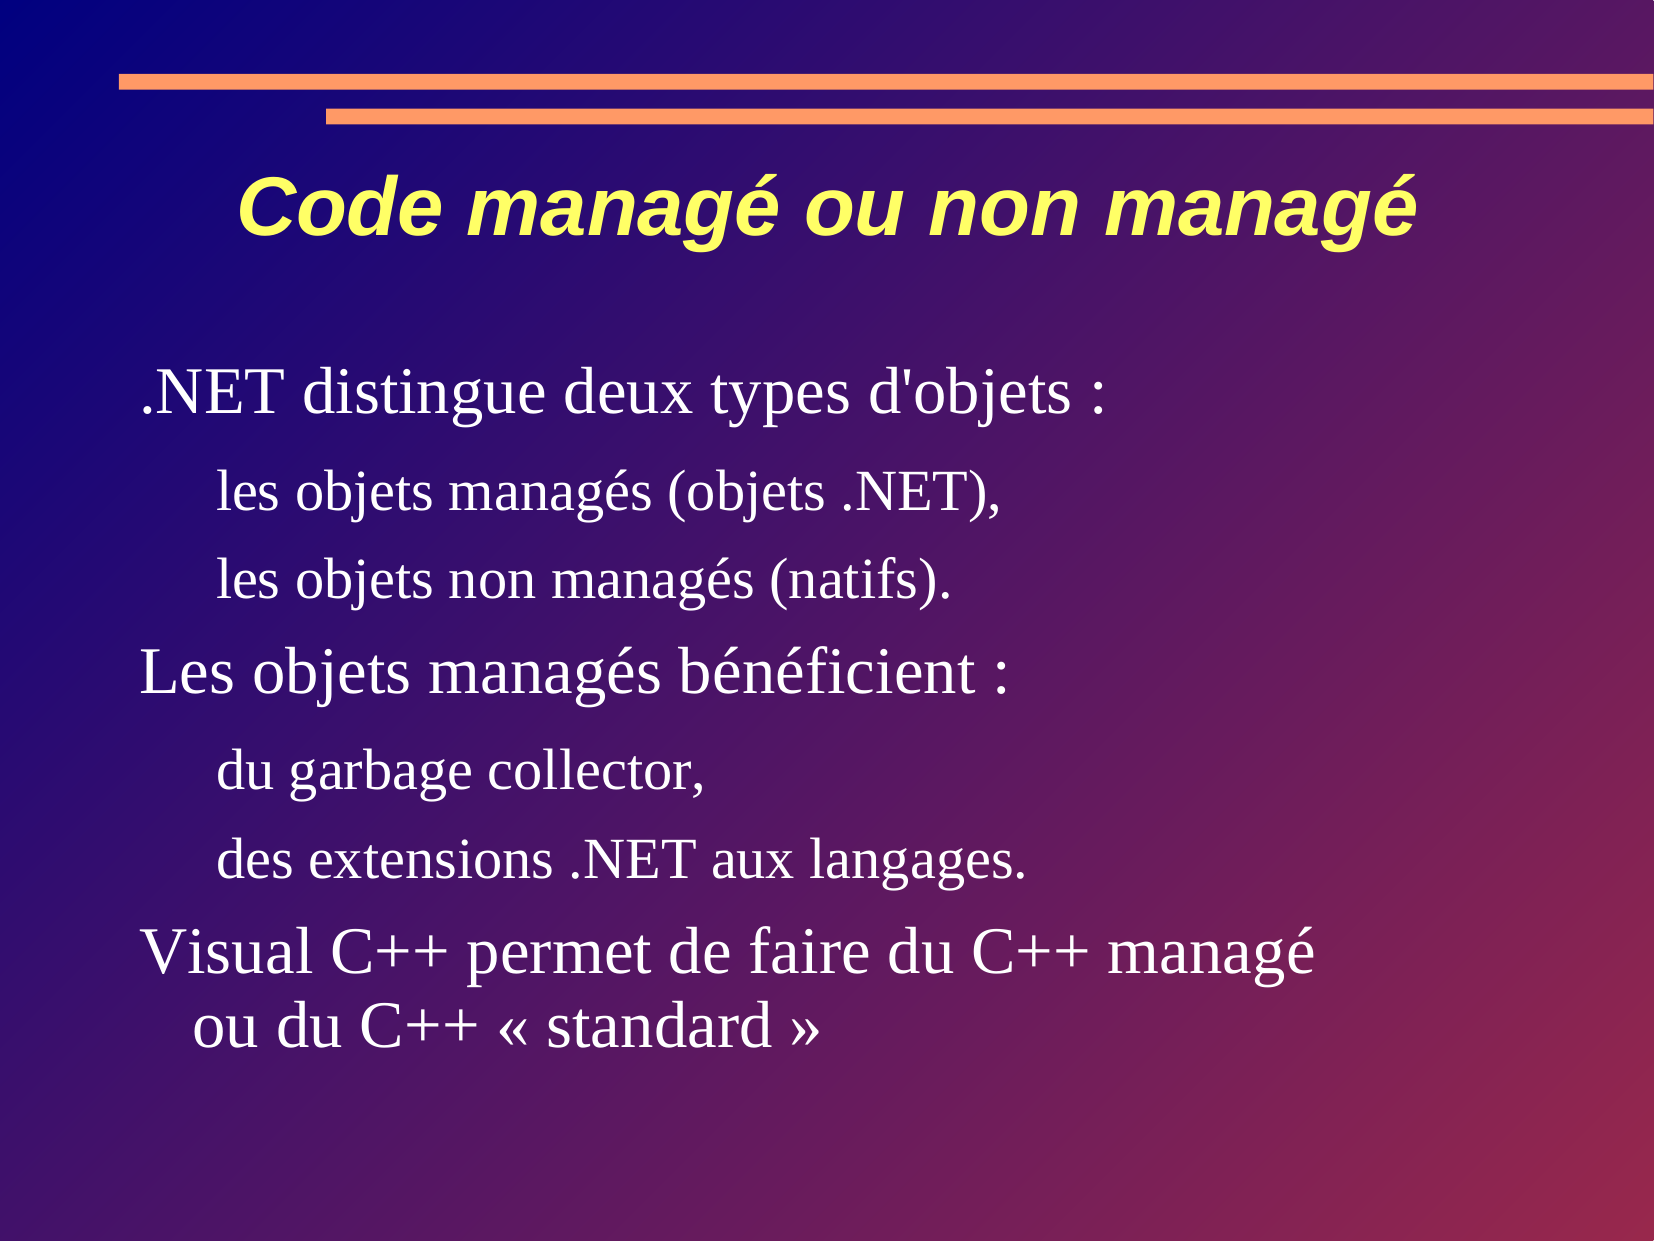

# Code managé ou non managé
.NET distingue deux types d'objets :
les objets managés (objets .NET),
les objets non managés (natifs).
Les objets managés bénéficient :
du garbage collector,
des extensions .NET aux langages.
Visual C++ permet de faire du C++ managé
ou du C++ « standard »